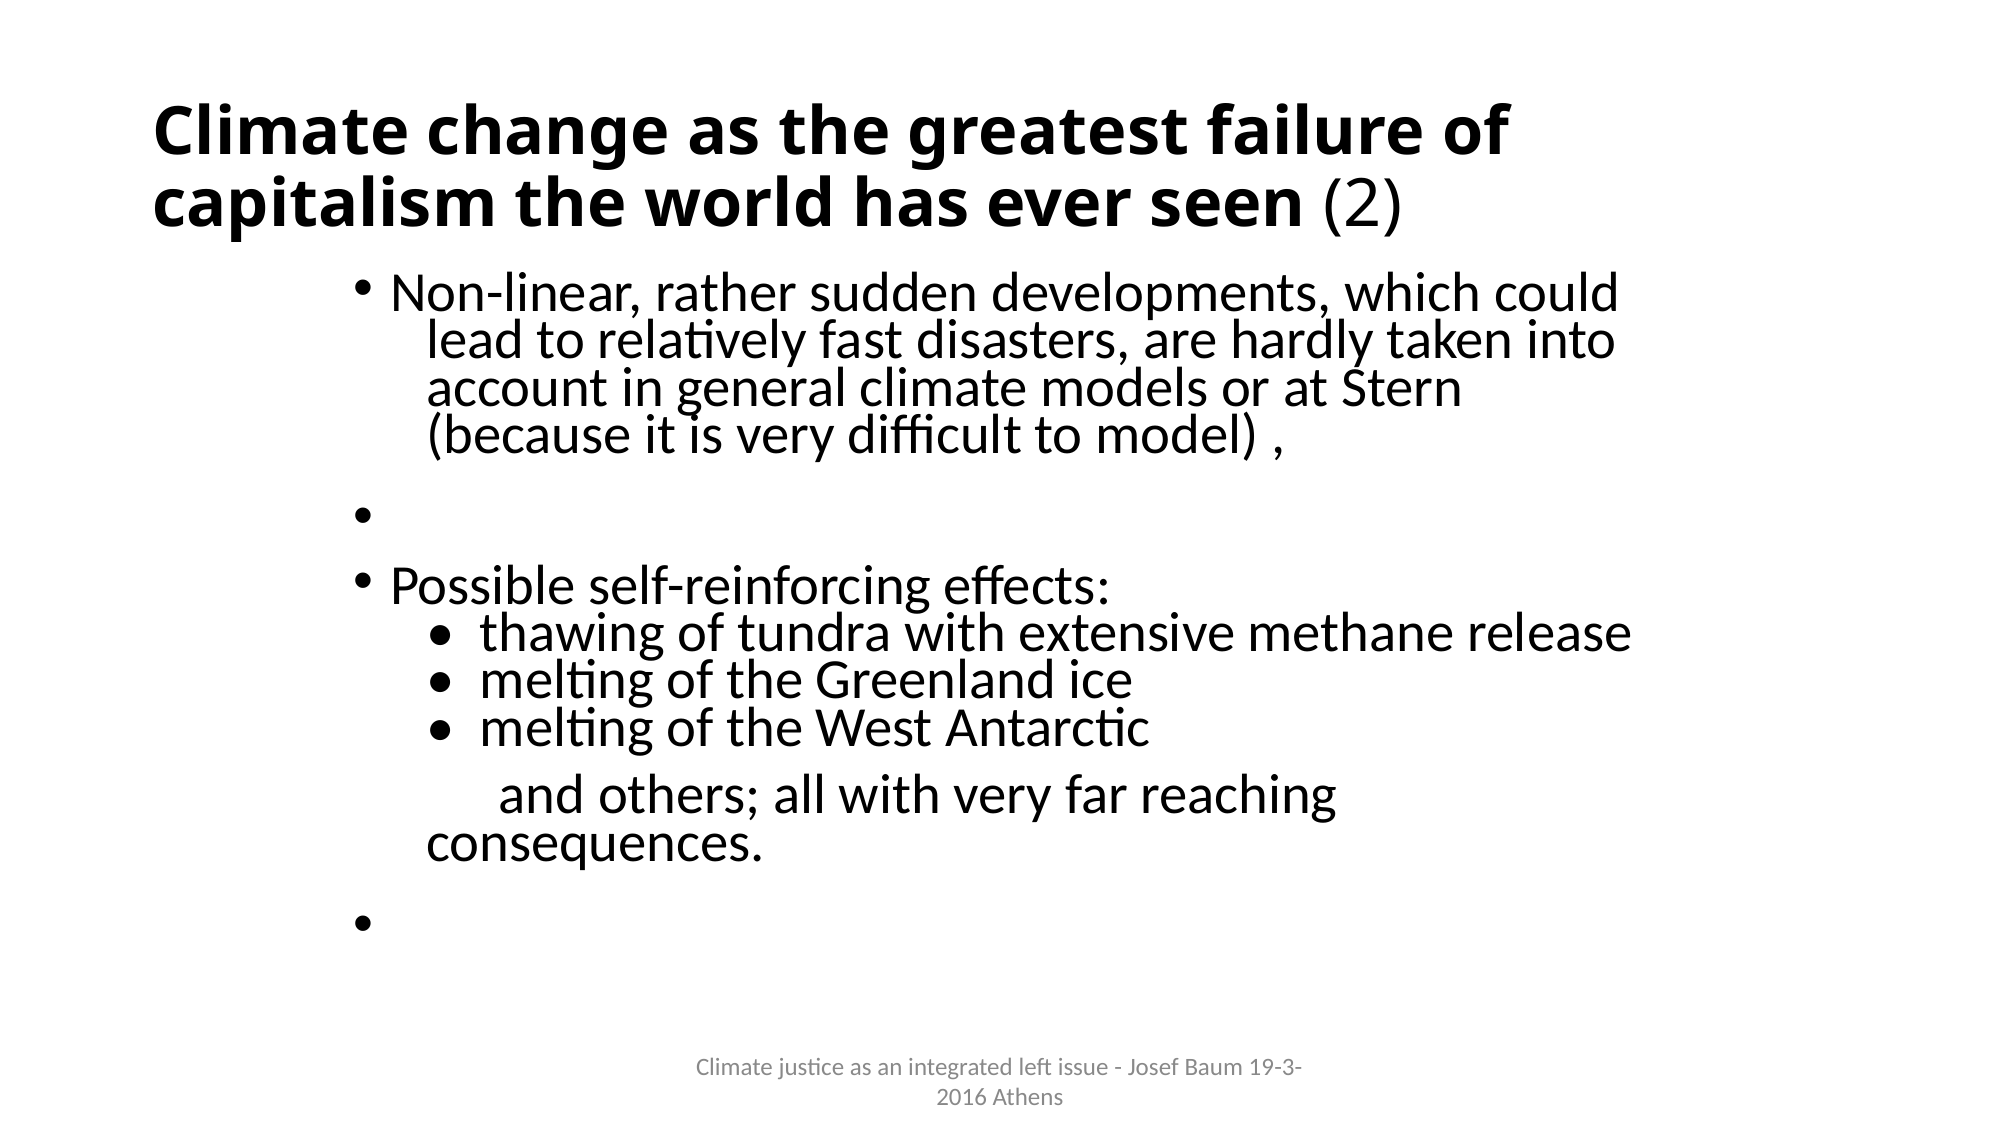

# Climate change as the greatest failure of capitalism the world has ever seen (2)
Non-linear, rather sudden developments, which could lead to relatively fast disasters, are hardly taken into account in general climate models or at Stern (because it is very difficult to model) ,
Possible self-reinforcing effects:
• thawing of tundra with extensive methane release
• melting of the Greenland ice
• melting of the West Antarctic
		and others; all with very far reaching 	consequences.
Climate justice as an integrated left issue - Josef Baum 19-3-2016 Athens